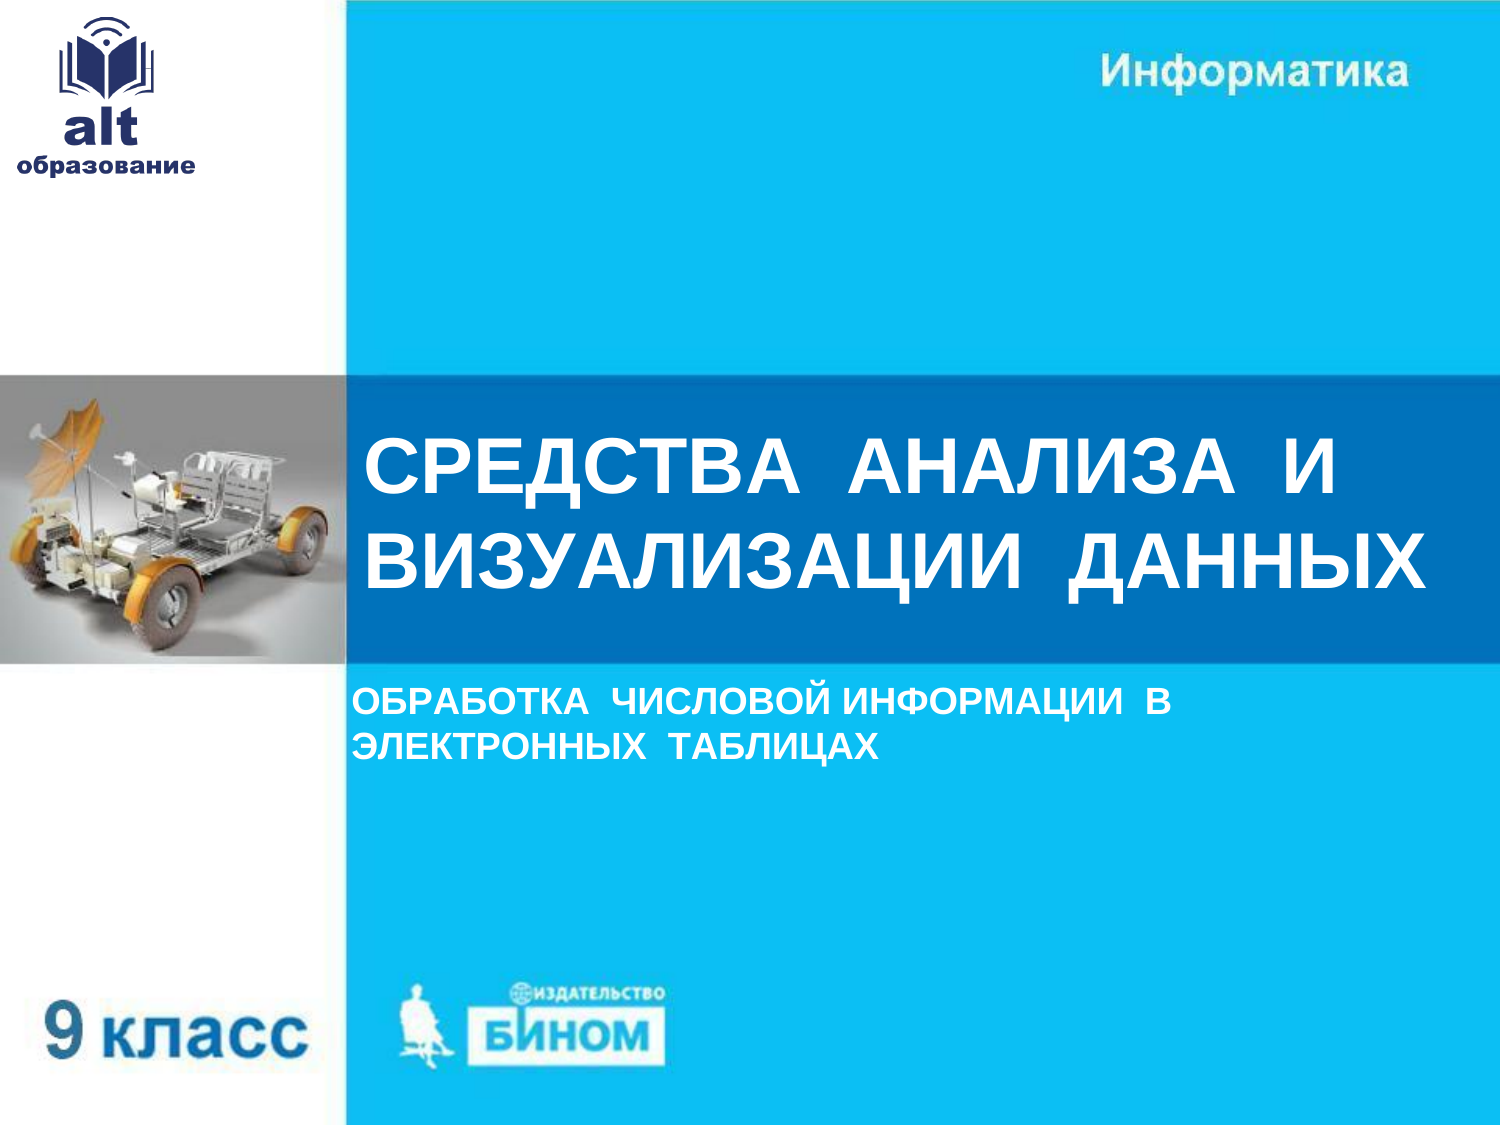

СРЕДСТВА АНАЛИЗА И ВИЗУАЛИЗАЦИИ ДАННЫХ
ОБРАБОТКА ЧИСЛОВОЙ ИНФОРМАЦИИ В ЭЛЕКТРОННЫХ ТАБЛИЦАХ